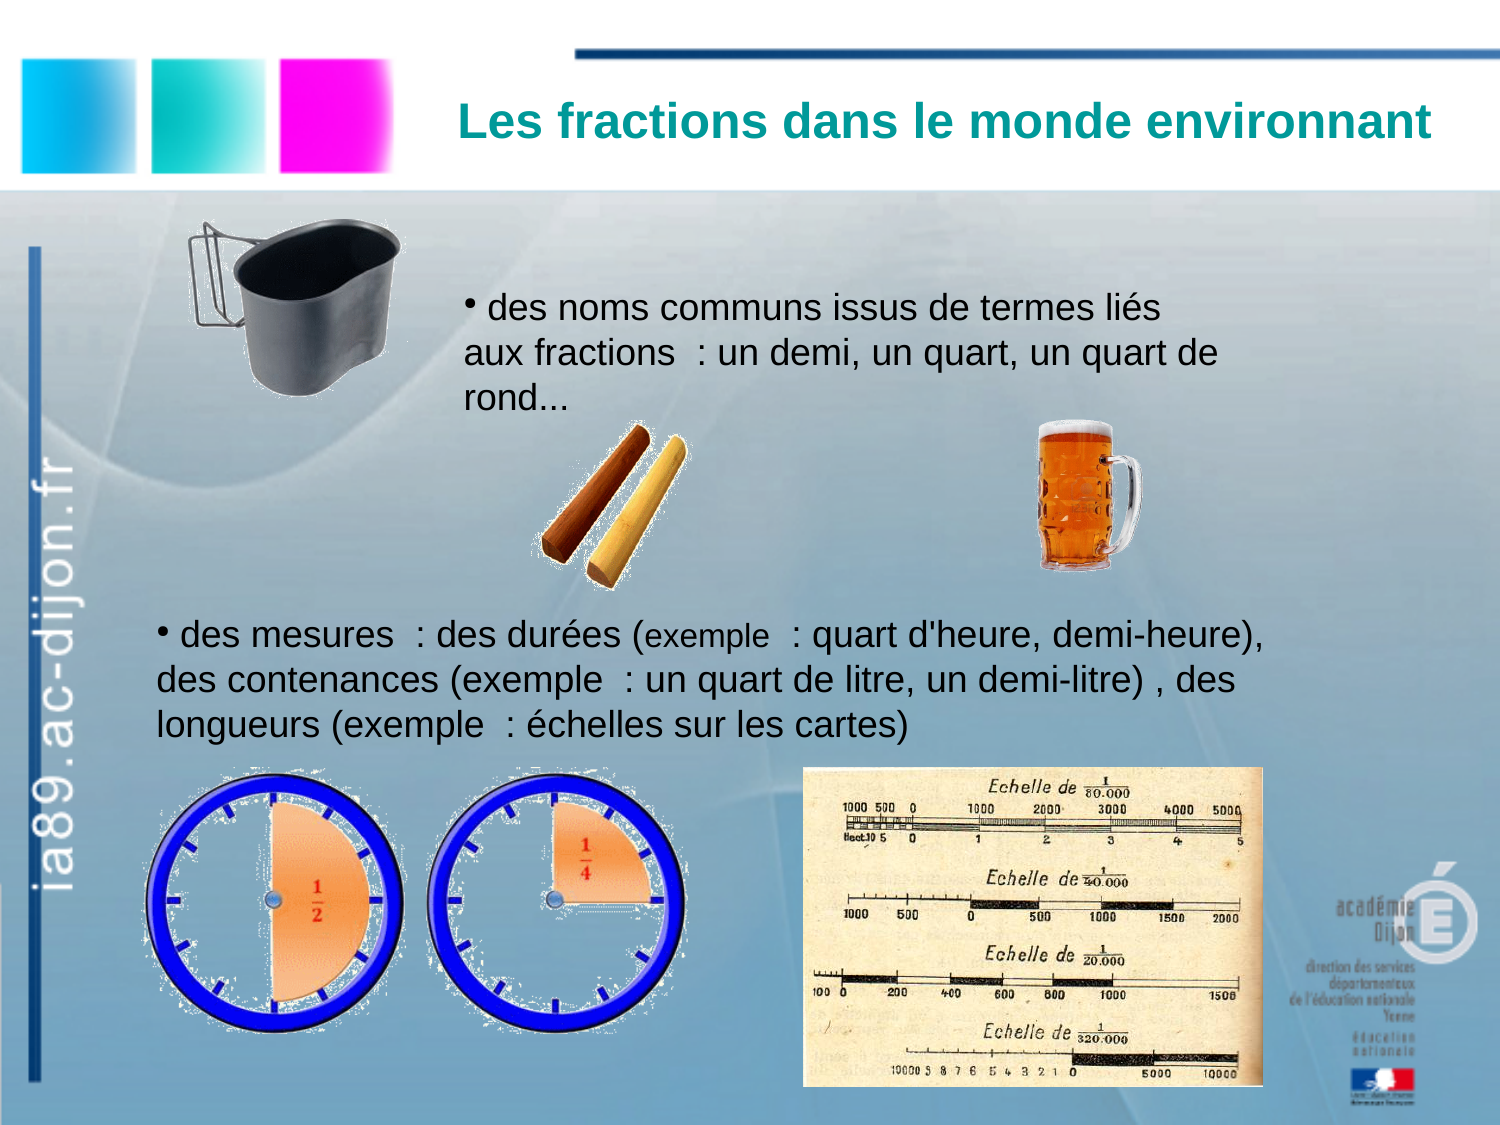

# Les fractions dans le monde environnant
 des noms communs issus de termes liés aux fractions  : un demi, un quart, un quart de rond...
 des mesures  : des durées (exemple  : quart d'heure, demi-heure), des contenances (exemple  : un quart de litre, un demi-litre) , des longueurs (exemple  : échelles sur les cartes)